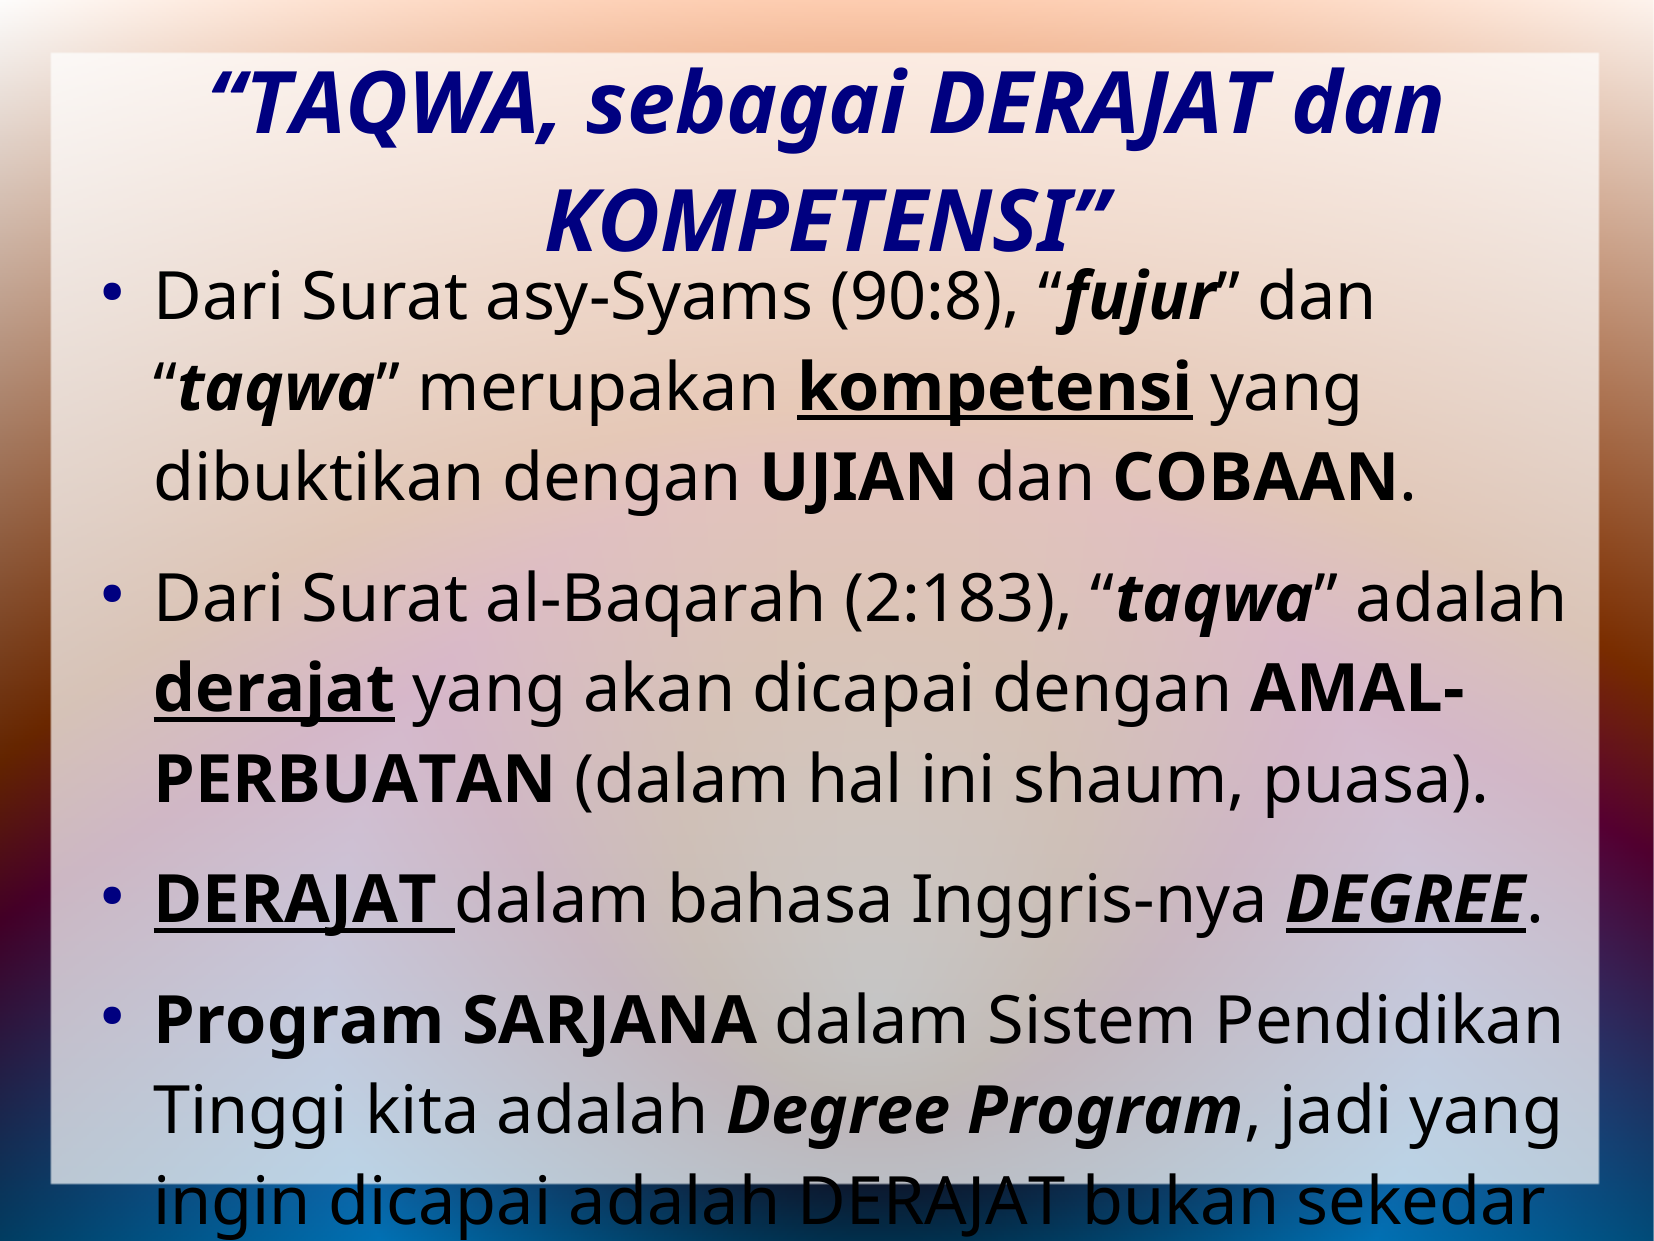

# “TAQWA, sebagai DERAJAT dan KOMPETENSI”
Dari Surat asy-Syams (90:8), “fujur” dan “taqwa” merupakan kompetensi yang dibuktikan dengan UJIAN dan COBAAN.
Dari Surat al-Baqarah (2:183), “taqwa” adalah derajat yang akan dicapai dengan AMAL-PERBUATAN (dalam hal ini shaum, puasa).
DERAJAT dalam bahasa Inggris-nya DEGREE.
Program SARJANA dalam Sistem Pendidikan Tinggi kita adalah Degree Program, jadi yang ingin dicapai adalah DERAJAT bukan sekedar KOMPETENSI